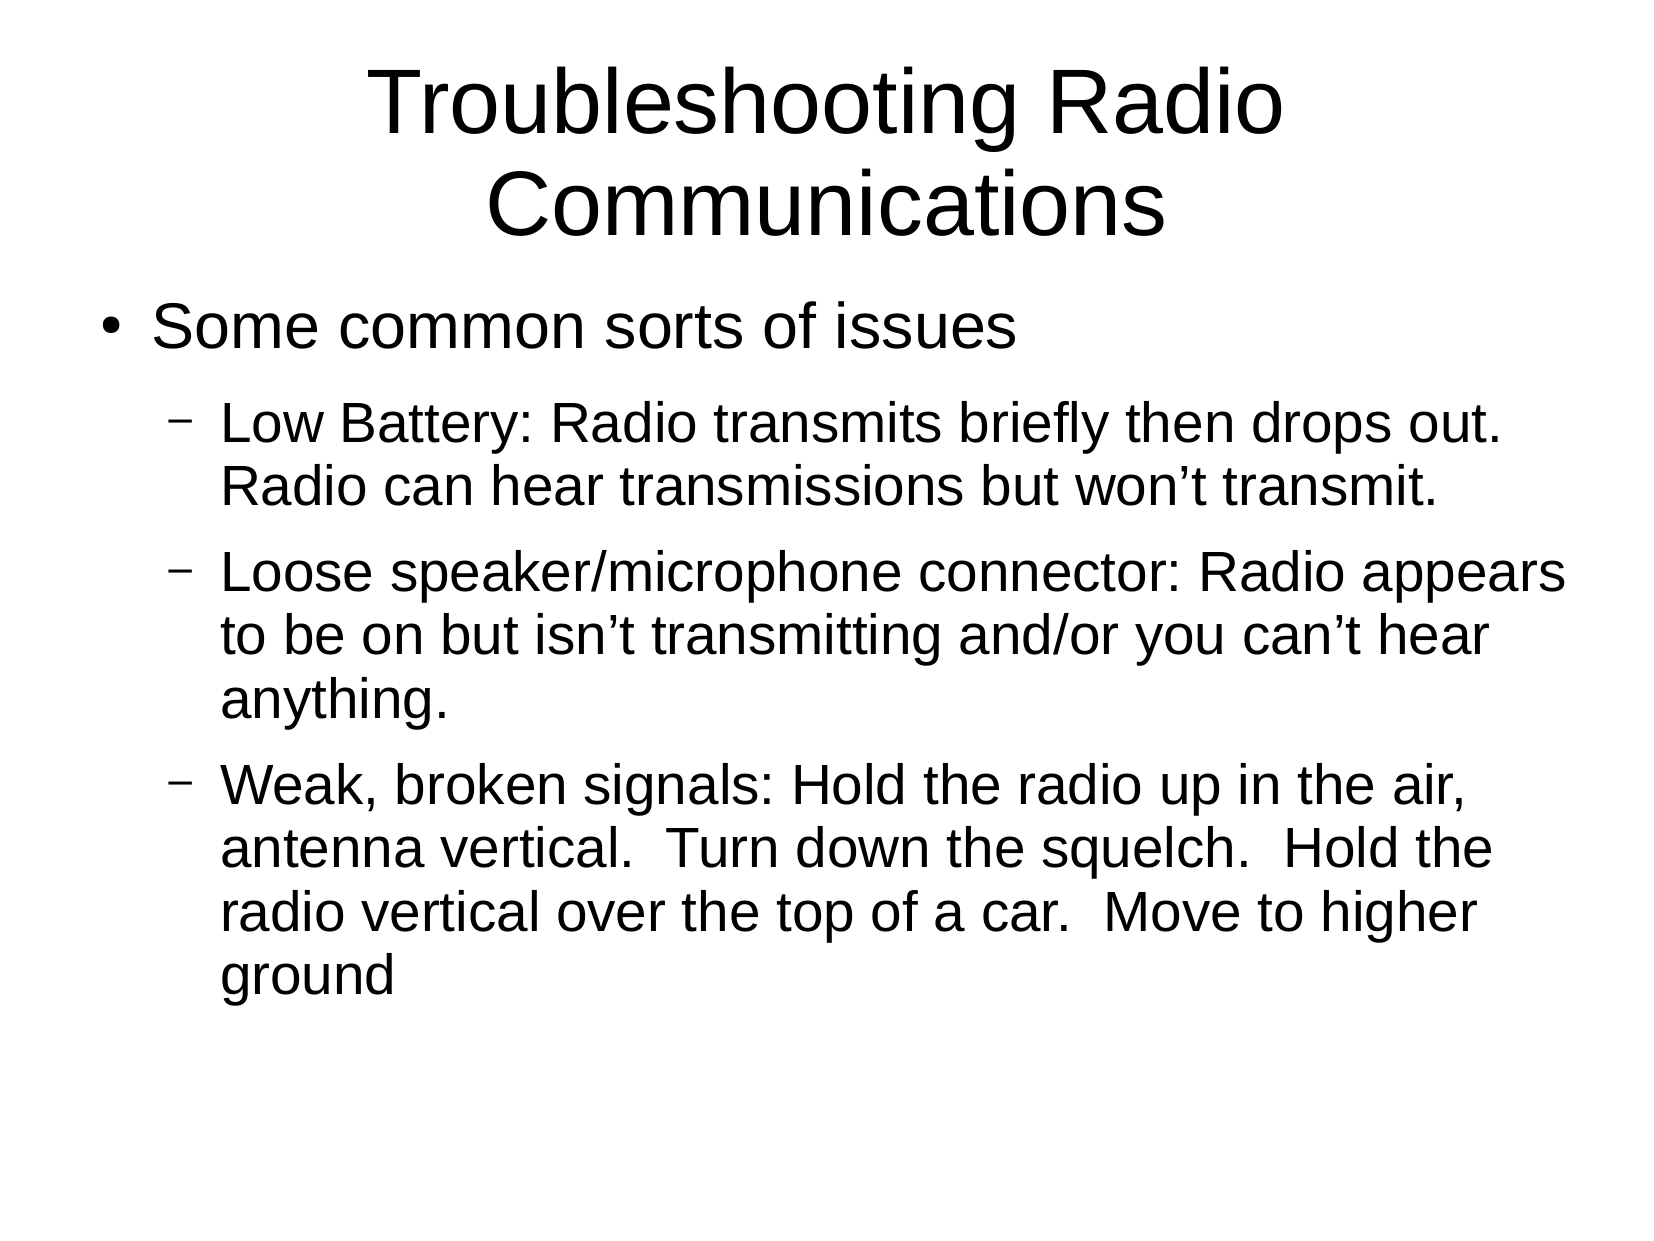

# Troubleshooting Radio Communications
Some common sorts of issues
Low Battery: Radio transmits briefly then drops out. Radio can hear transmissions but won’t transmit.
Loose speaker/microphone connector: Radio appears to be on but isn’t transmitting and/or you can’t hear anything.
Weak, broken signals: Hold the radio up in the air, antenna vertical. Turn down the squelch. Hold the radio vertical over the top of a car. Move to higher ground